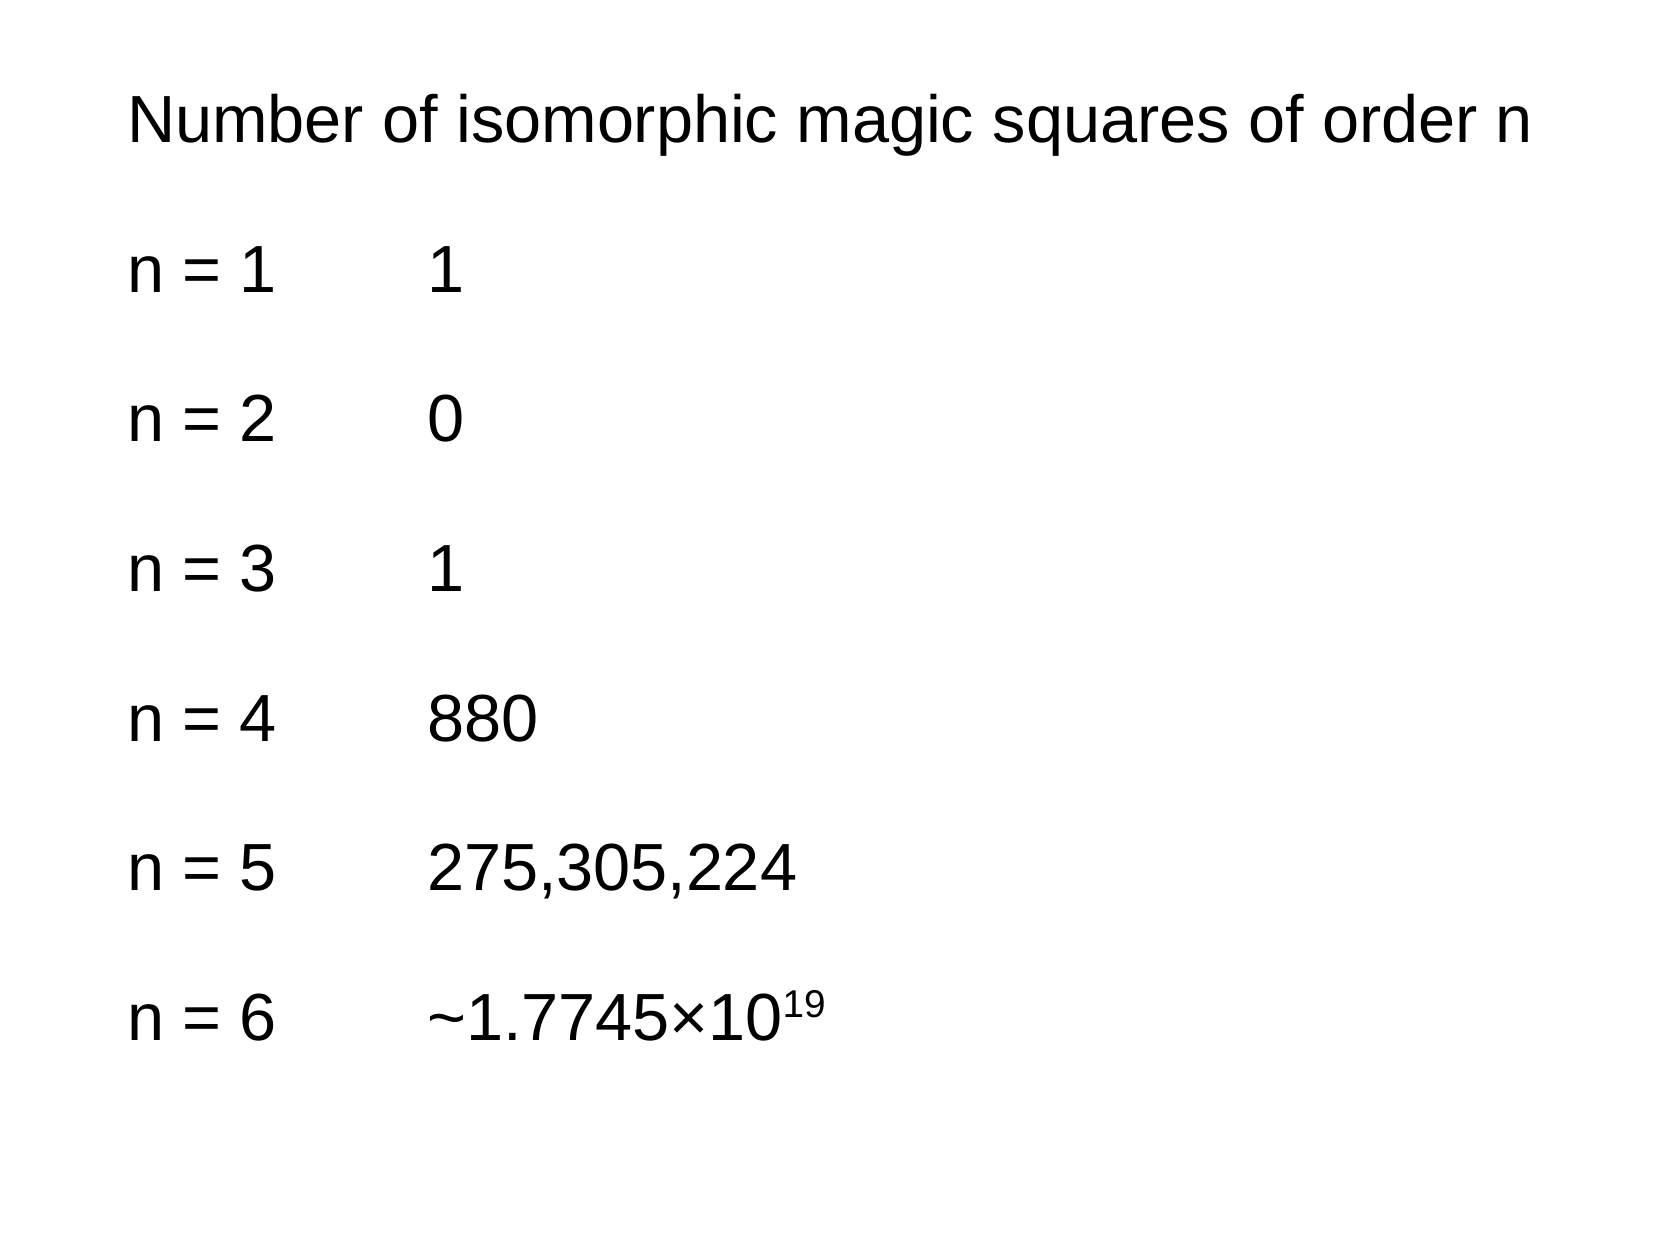

Number of isomorphic magic squares of order n
n = 1		1
n = 2		0
n = 3 		1
n = 4		880
n = 5		275,305,224
n = 6		~1.7745×1019